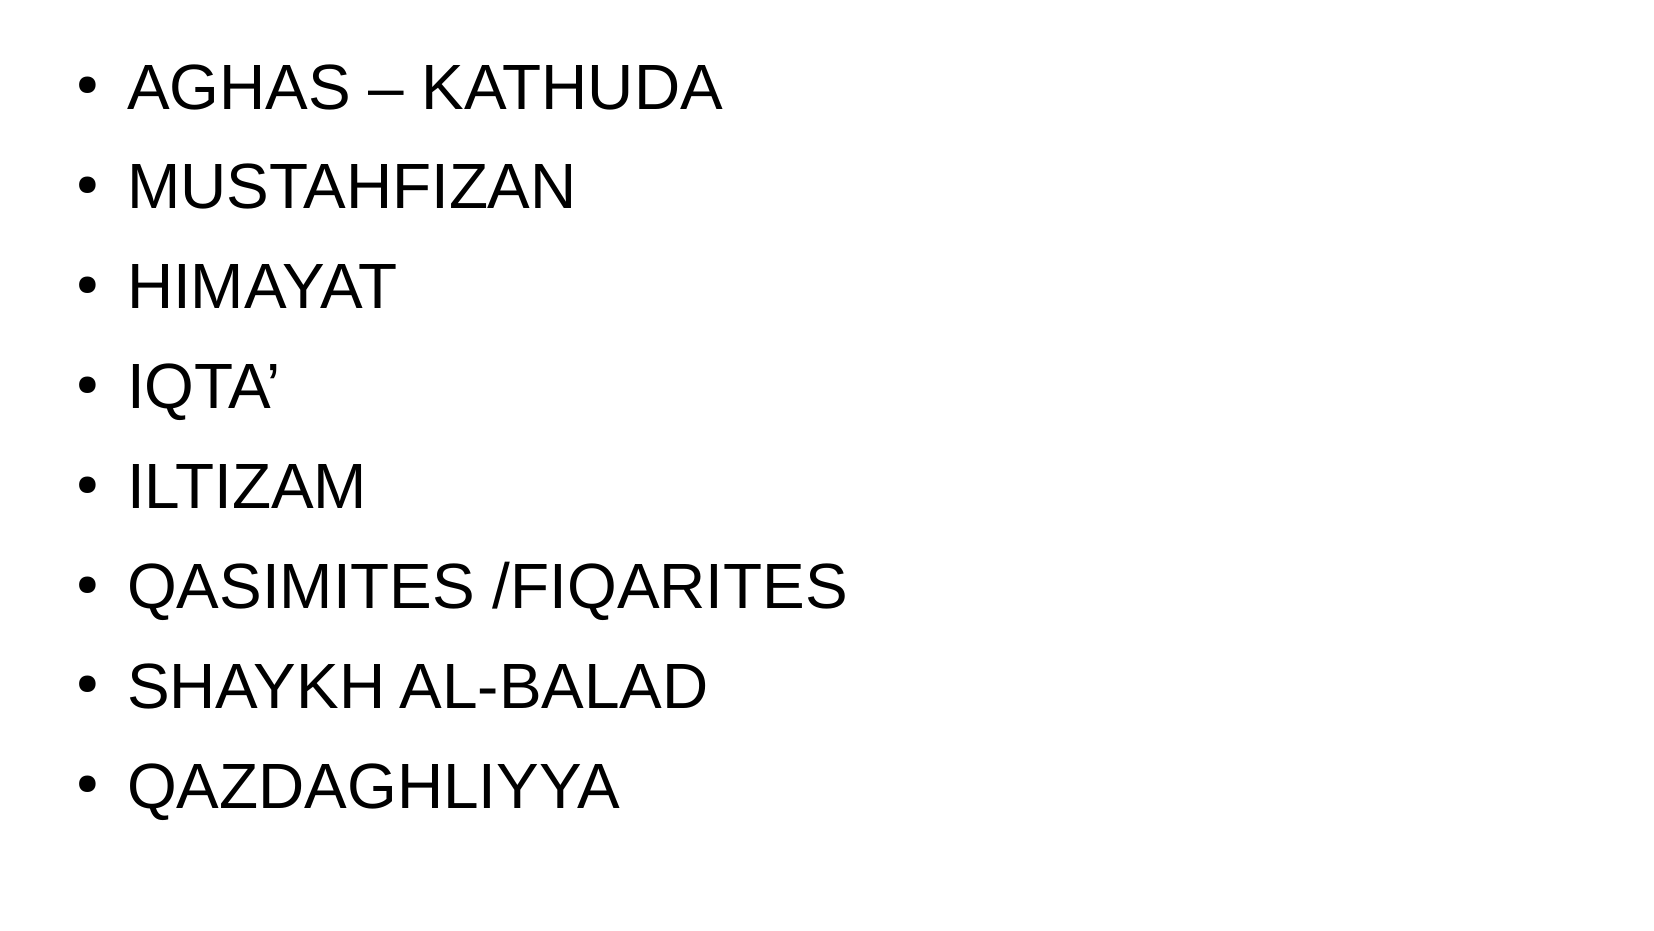

# AGHAS – KATHUDA
MUSTAHFIZAN
HIMAYAT
IQTA’
ILTIZAM
QASIMITES /FIQARITES
SHAYKH AL-BALAD
QAZDAGHLIYYA